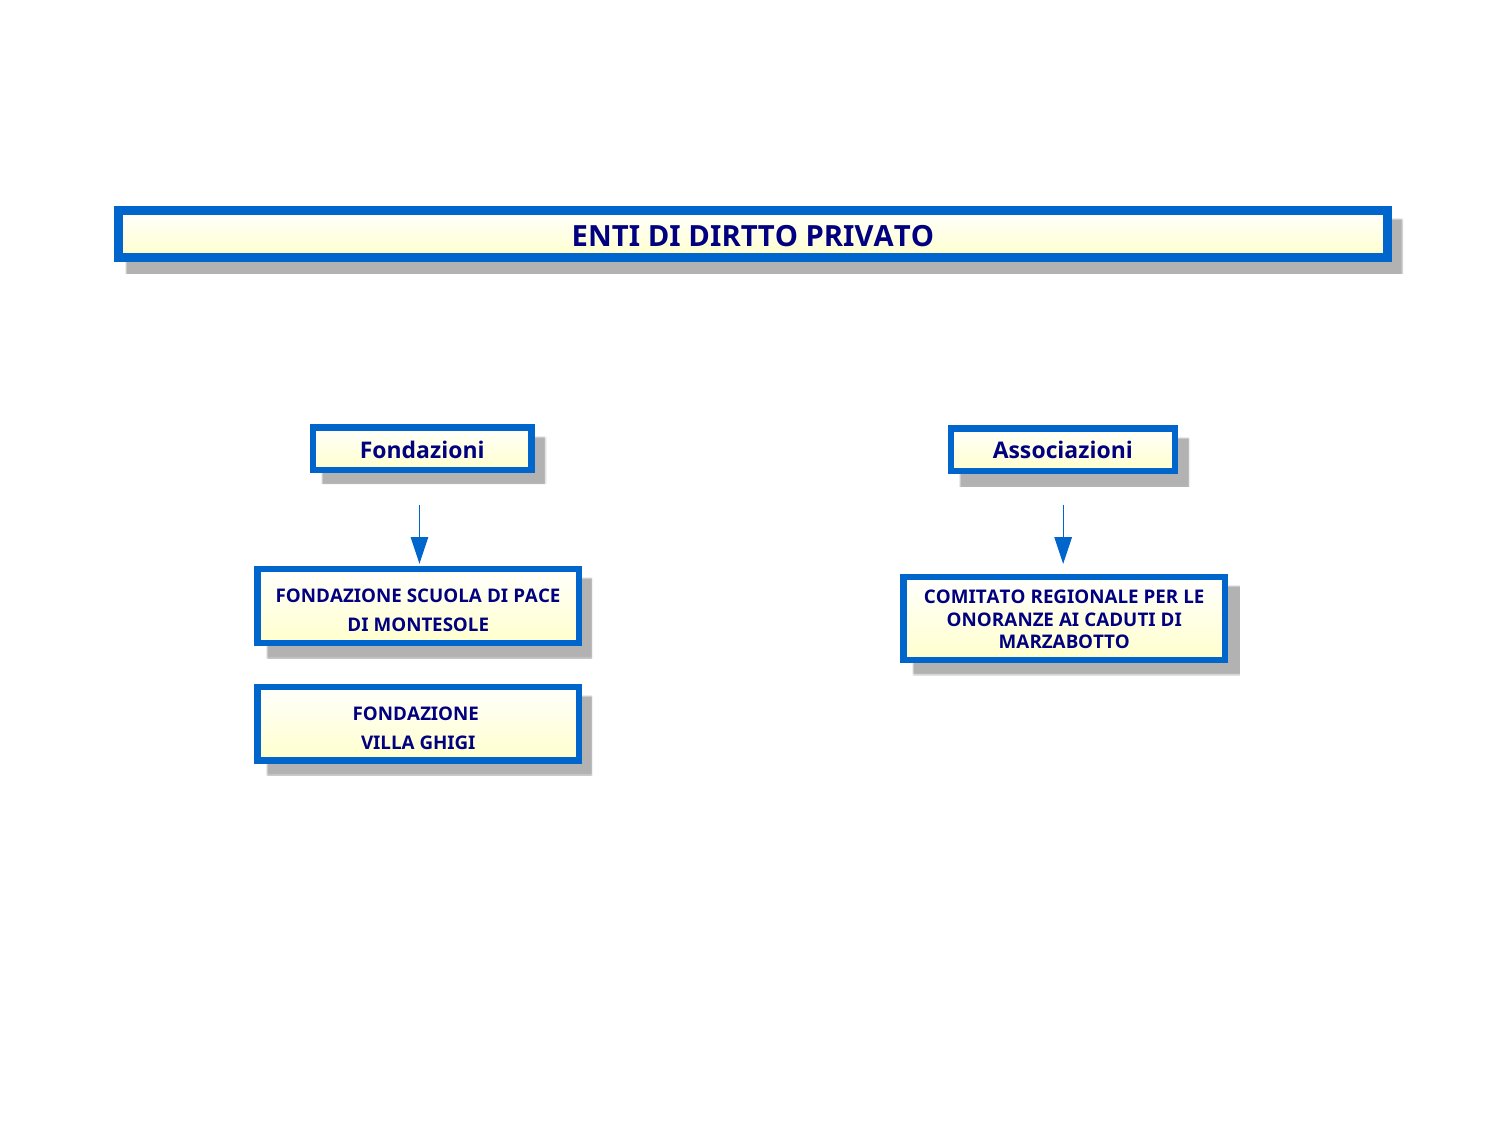

ENTI DI DIRTTO PRIVATO
Fondazioni
Associazioni
FONDAZIONE SCUOLA DI PACE DI MONTESOLE
COMITATO REGIONALE PER LE ONORANZE AI CADUTI DI MARZABOTTO
FONDAZIONE
VILLA GHIGI